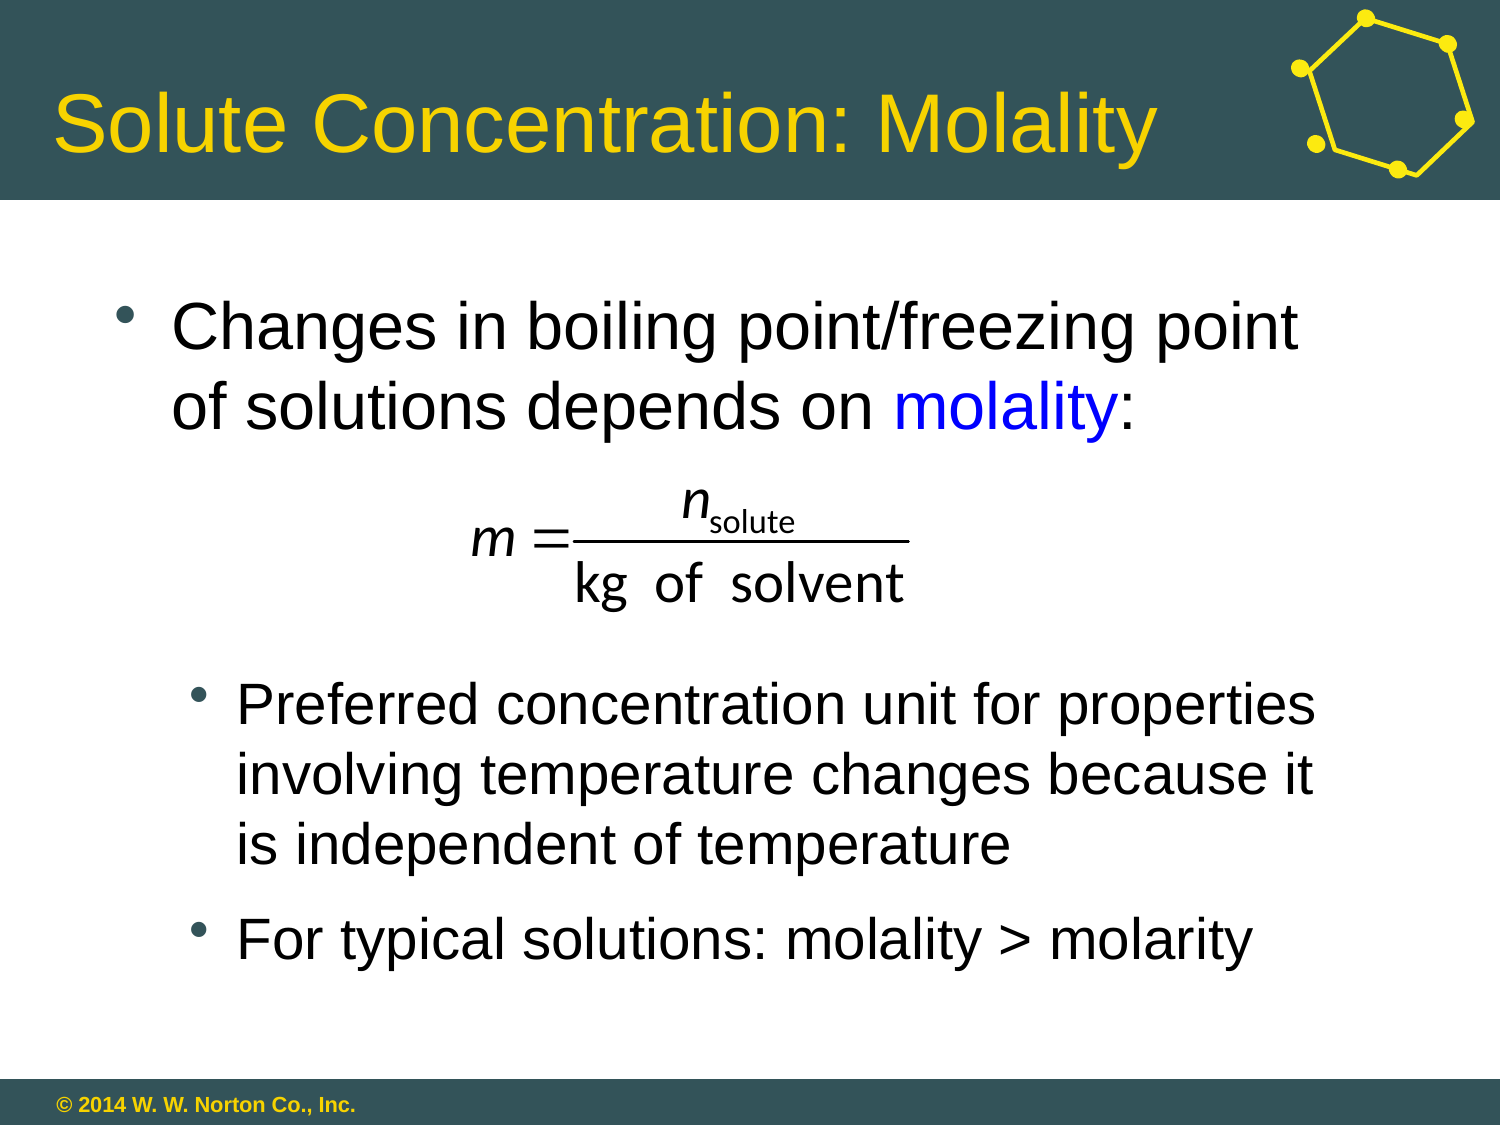

# Solute Concentration: Molality
Changes in boiling point/freezing point of solutions depends on molality:
Preferred concentration unit for properties involving temperature changes because it is independent of temperature
For typical solutions: molality > molarity